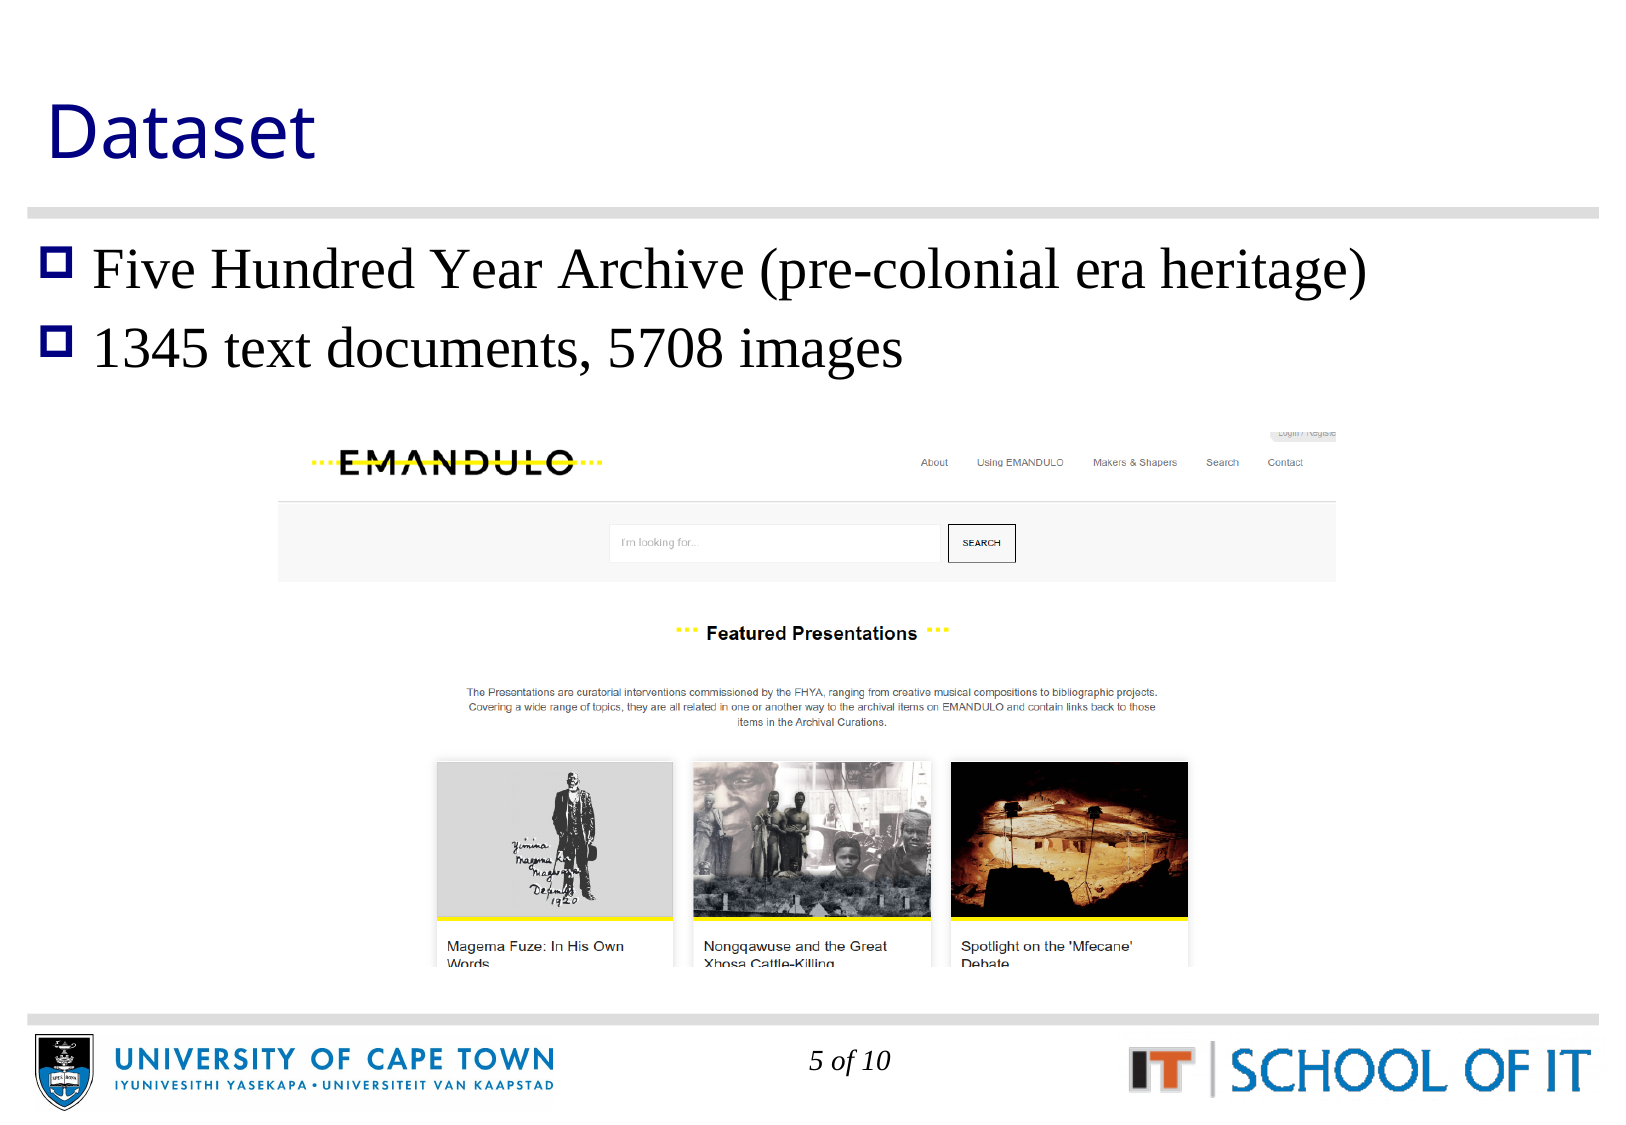

# Dataset
Five Hundred Year Archive (pre-colonial era heritage)
1345 text documents, 5708 images
5